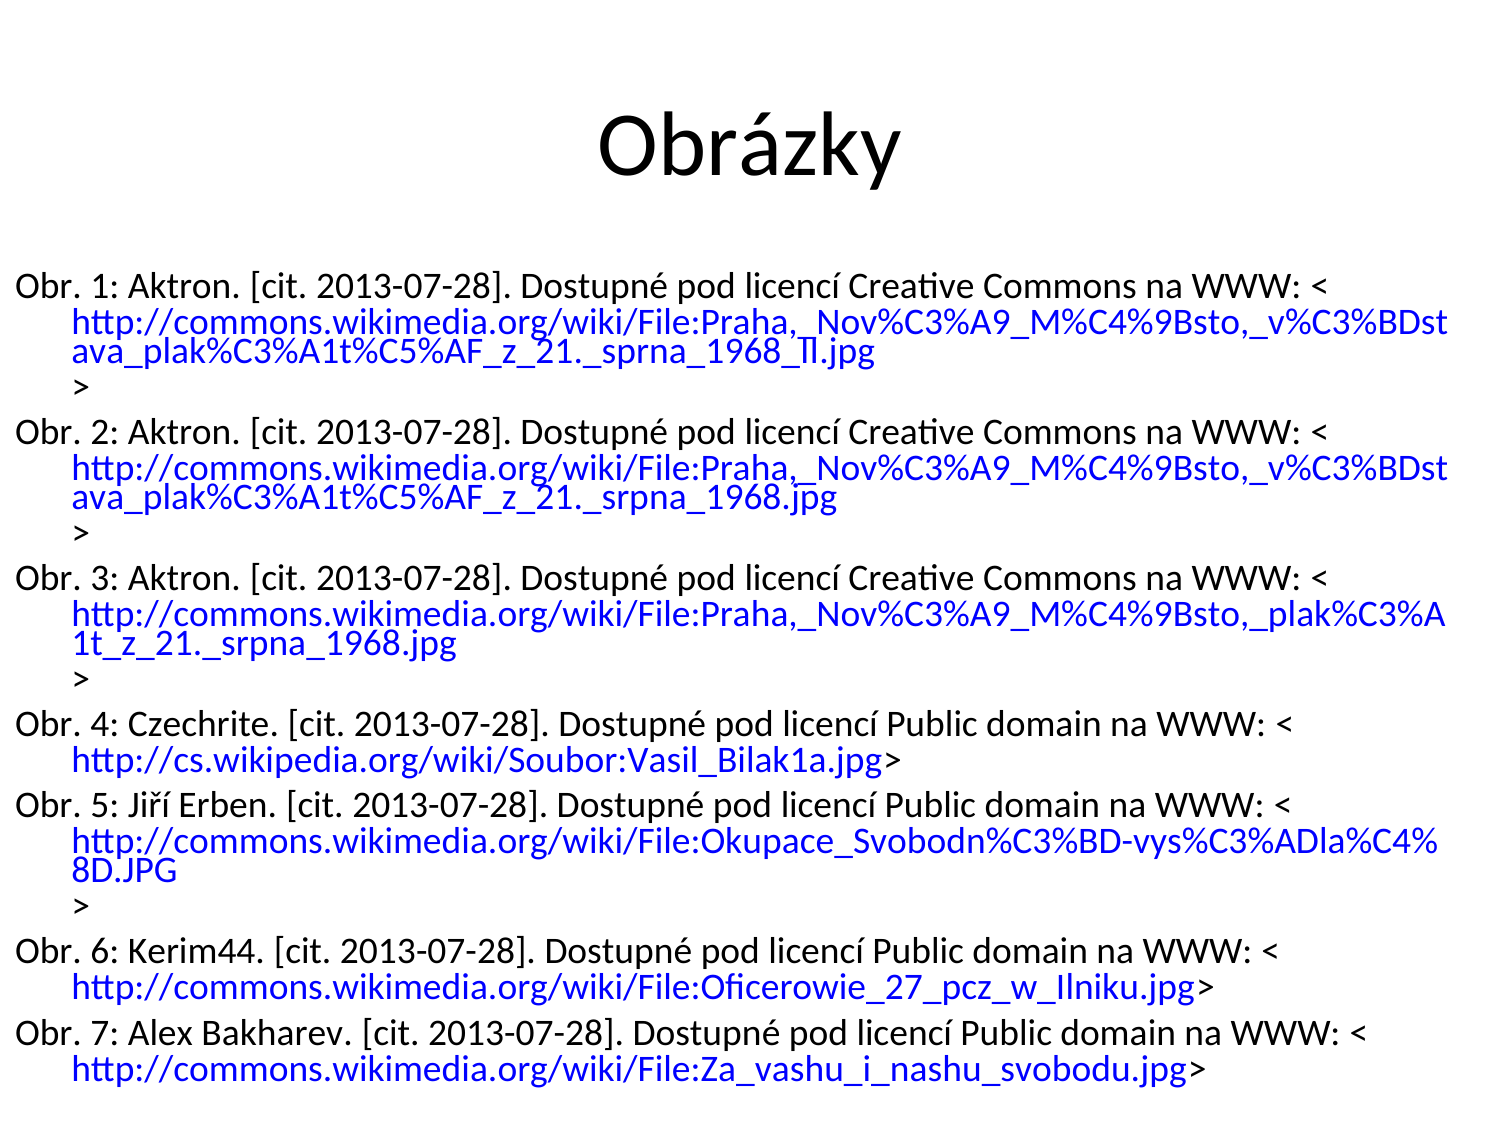

# Obrázky
Obr. 1: Aktron. [cit. 2013-07-28]. Dostupné pod licencí Creative Commons na WWW: <http://commons.wikimedia.org/wiki/File:Praha,_Nov%C3%A9_M%C4%9Bsto,_v%C3%BDstava_plak%C3%A1t%C5%AF_z_21._sprna_1968_II.jpg>
Obr. 2: Aktron. [cit. 2013-07-28]. Dostupné pod licencí Creative Commons na WWW: <http://commons.wikimedia.org/wiki/File:Praha,_Nov%C3%A9_M%C4%9Bsto,_v%C3%BDstava_plak%C3%A1t%C5%AF_z_21._srpna_1968.jpg>
Obr. 3: Aktron. [cit. 2013-07-28]. Dostupné pod licencí Creative Commons na WWW: <http://commons.wikimedia.org/wiki/File:Praha,_Nov%C3%A9_M%C4%9Bsto,_plak%C3%A1t_z_21._srpna_1968.jpg>
Obr. 4: Czechrite. [cit. 2013-07-28]. Dostupné pod licencí Public domain na WWW: <http://cs.wikipedia.org/wiki/Soubor:Vasil_Bilak1a.jpg>
Obr. 5: Jiří Erben. [cit. 2013-07-28]. Dostupné pod licencí Public domain na WWW: <http://commons.wikimedia.org/wiki/File:Okupace_Svobodn%C3%BD-vys%C3%ADla%C4%8D.JPG>
Obr. 6: Kerim44. [cit. 2013-07-28]. Dostupné pod licencí Public domain na WWW: <http://commons.wikimedia.org/wiki/File:Oficerowie_27_pcz_w_Ilniku.jpg>
Obr. 7: Alex Bakharev. [cit. 2013-07-28]. Dostupné pod licencí Public domain na WWW: <http://commons.wikimedia.org/wiki/File:Za_vashu_i_nashu_svobodu.jpg>